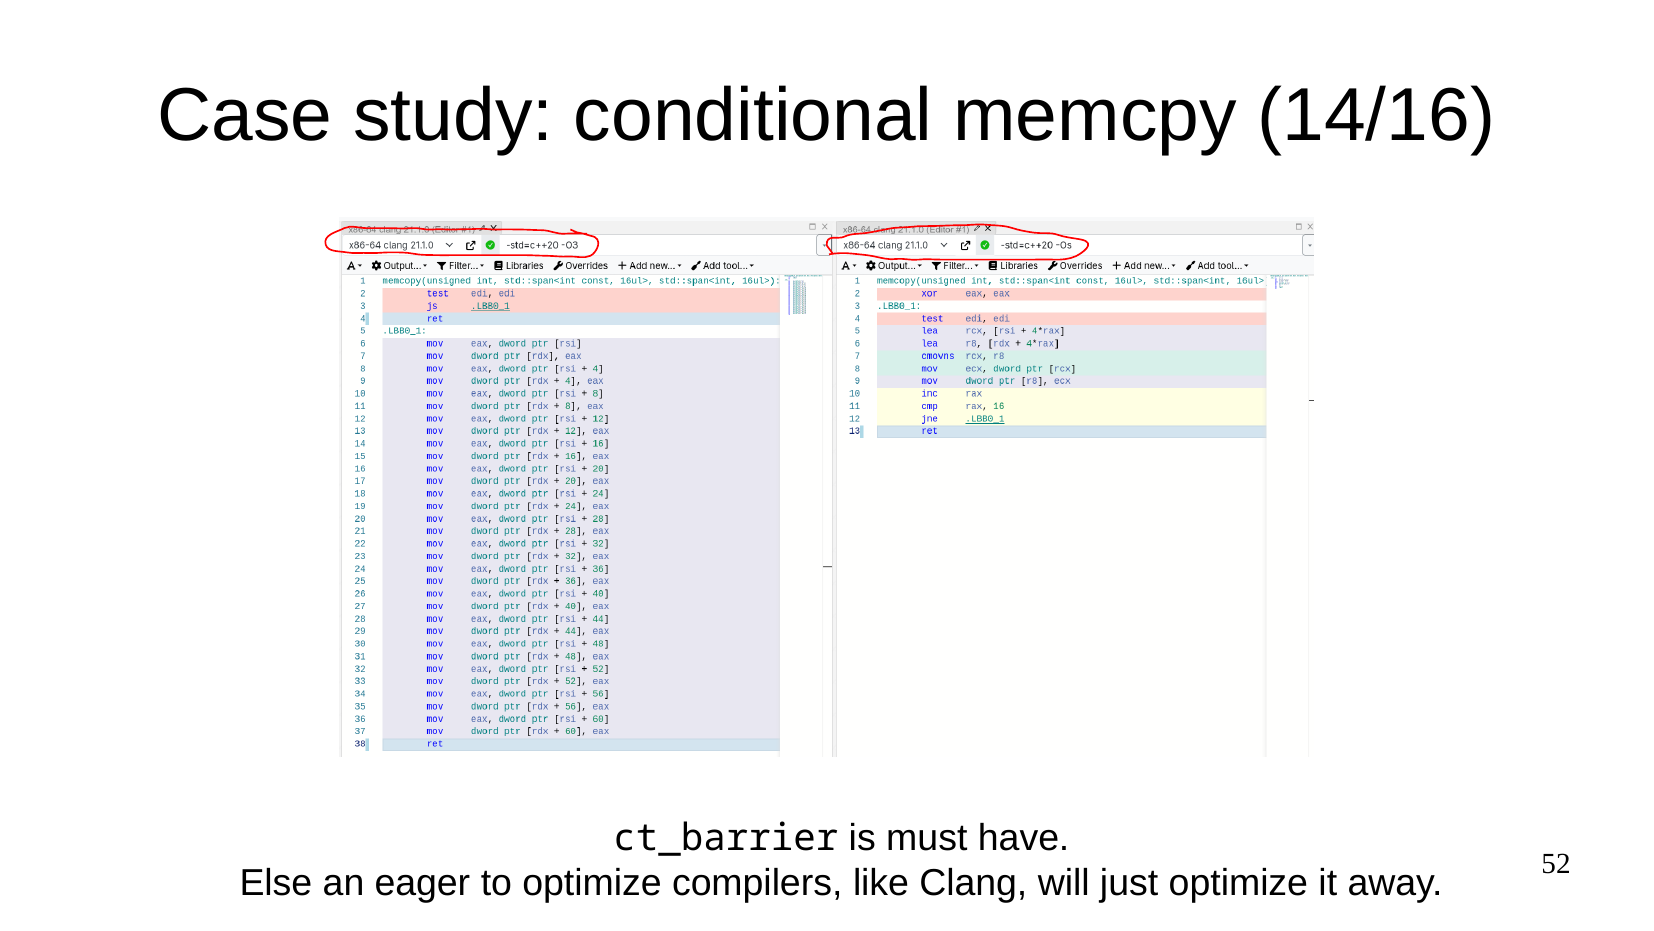

# Case study: conditional memcpy (14/16)
ct_barrier is must have.
Else an eager to optimize compilers, like Clang, will just optimize it away.
52